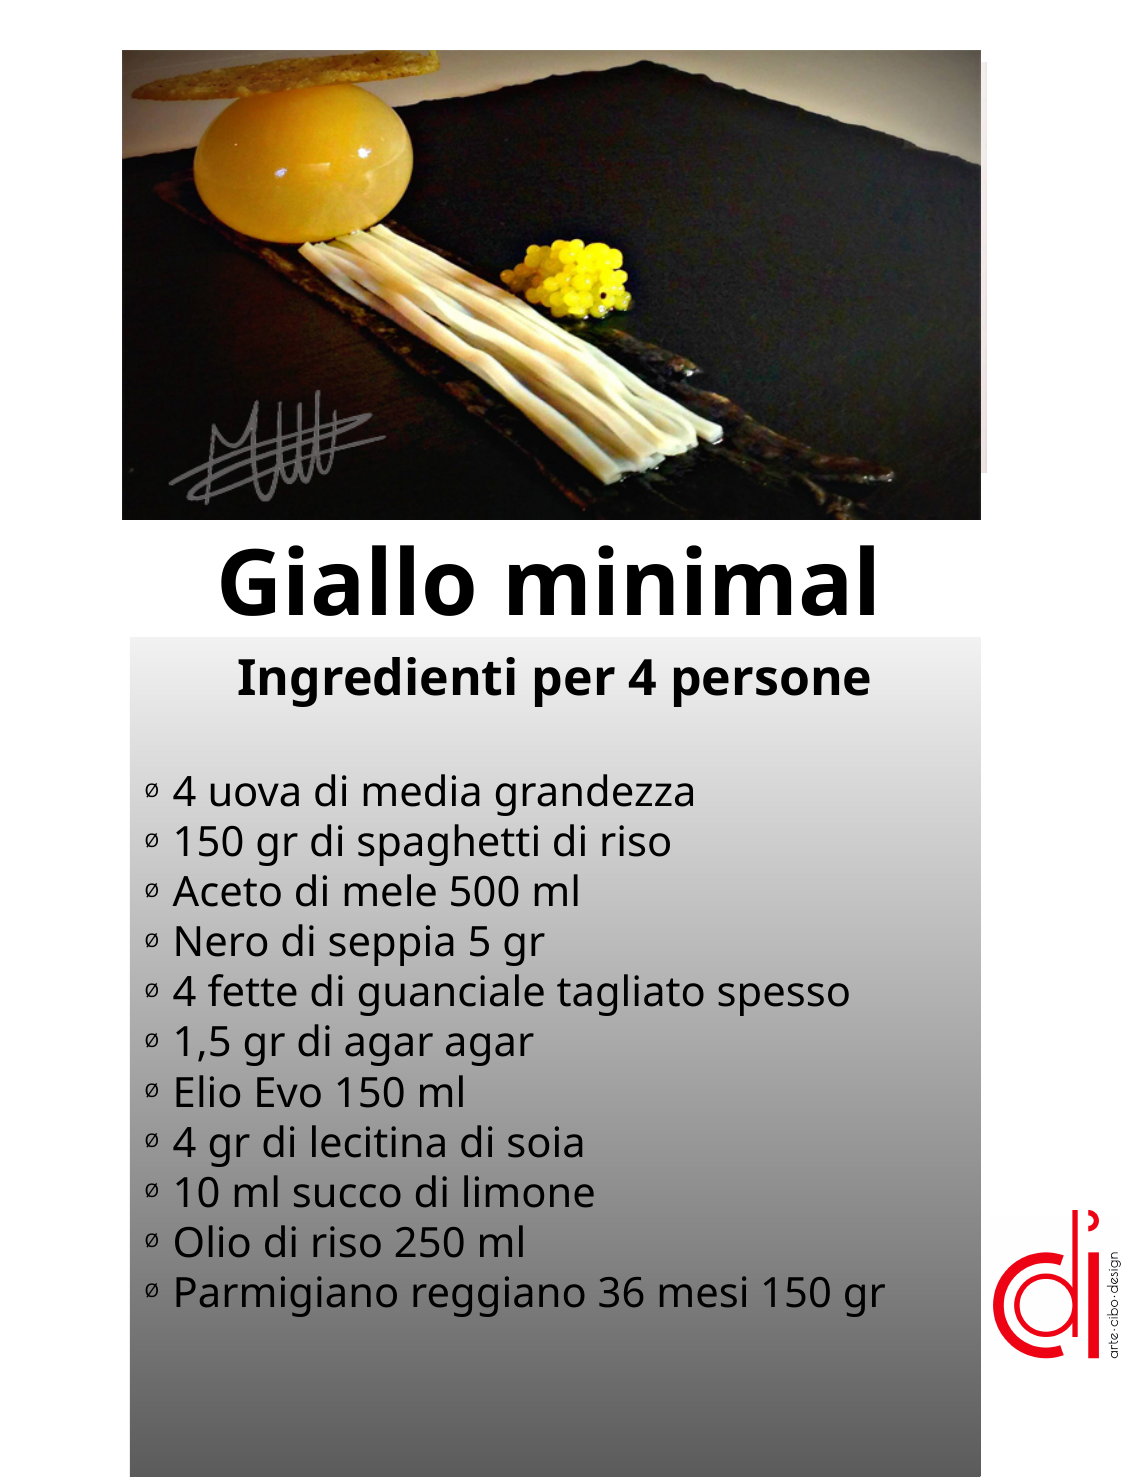

# Giallo minimal
Ingredienti per 4 persone
4 uova di media grandezza
150 gr di spaghetti di riso
Aceto di mele 500 ml
Nero di seppia 5 gr
4 fette di guanciale tagliato spesso
1,5 gr di agar agar
Elio Evo 150 ml
4 gr di lecitina di soia
10 ml succo di limone
Olio di riso 250 ml
Parmigiano reggiano 36 mesi 150 gr